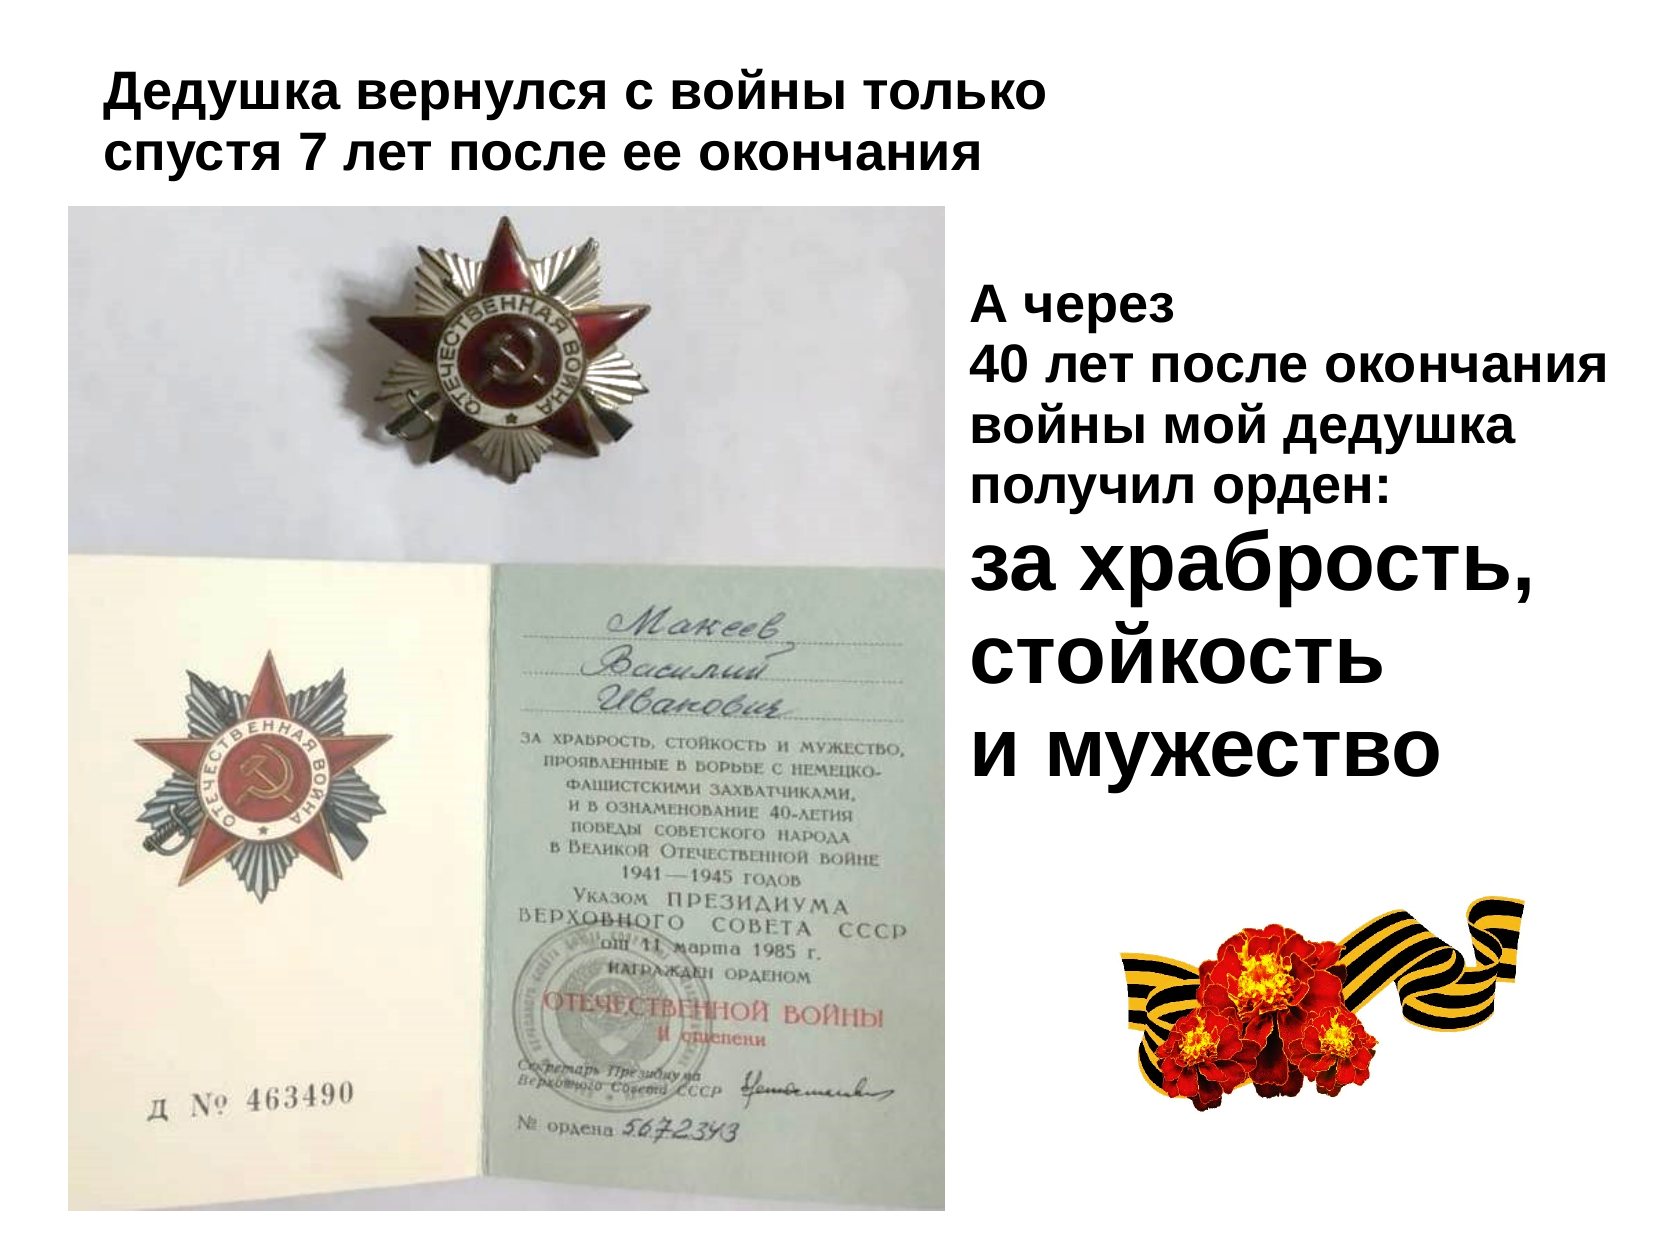

Дедушка вернулся с войны только
спустя 7 лет после ее окончания
А через
40 лет после окончания
войны мой дедушка
получил орден:
за храбрость,
стойкость
и мужество